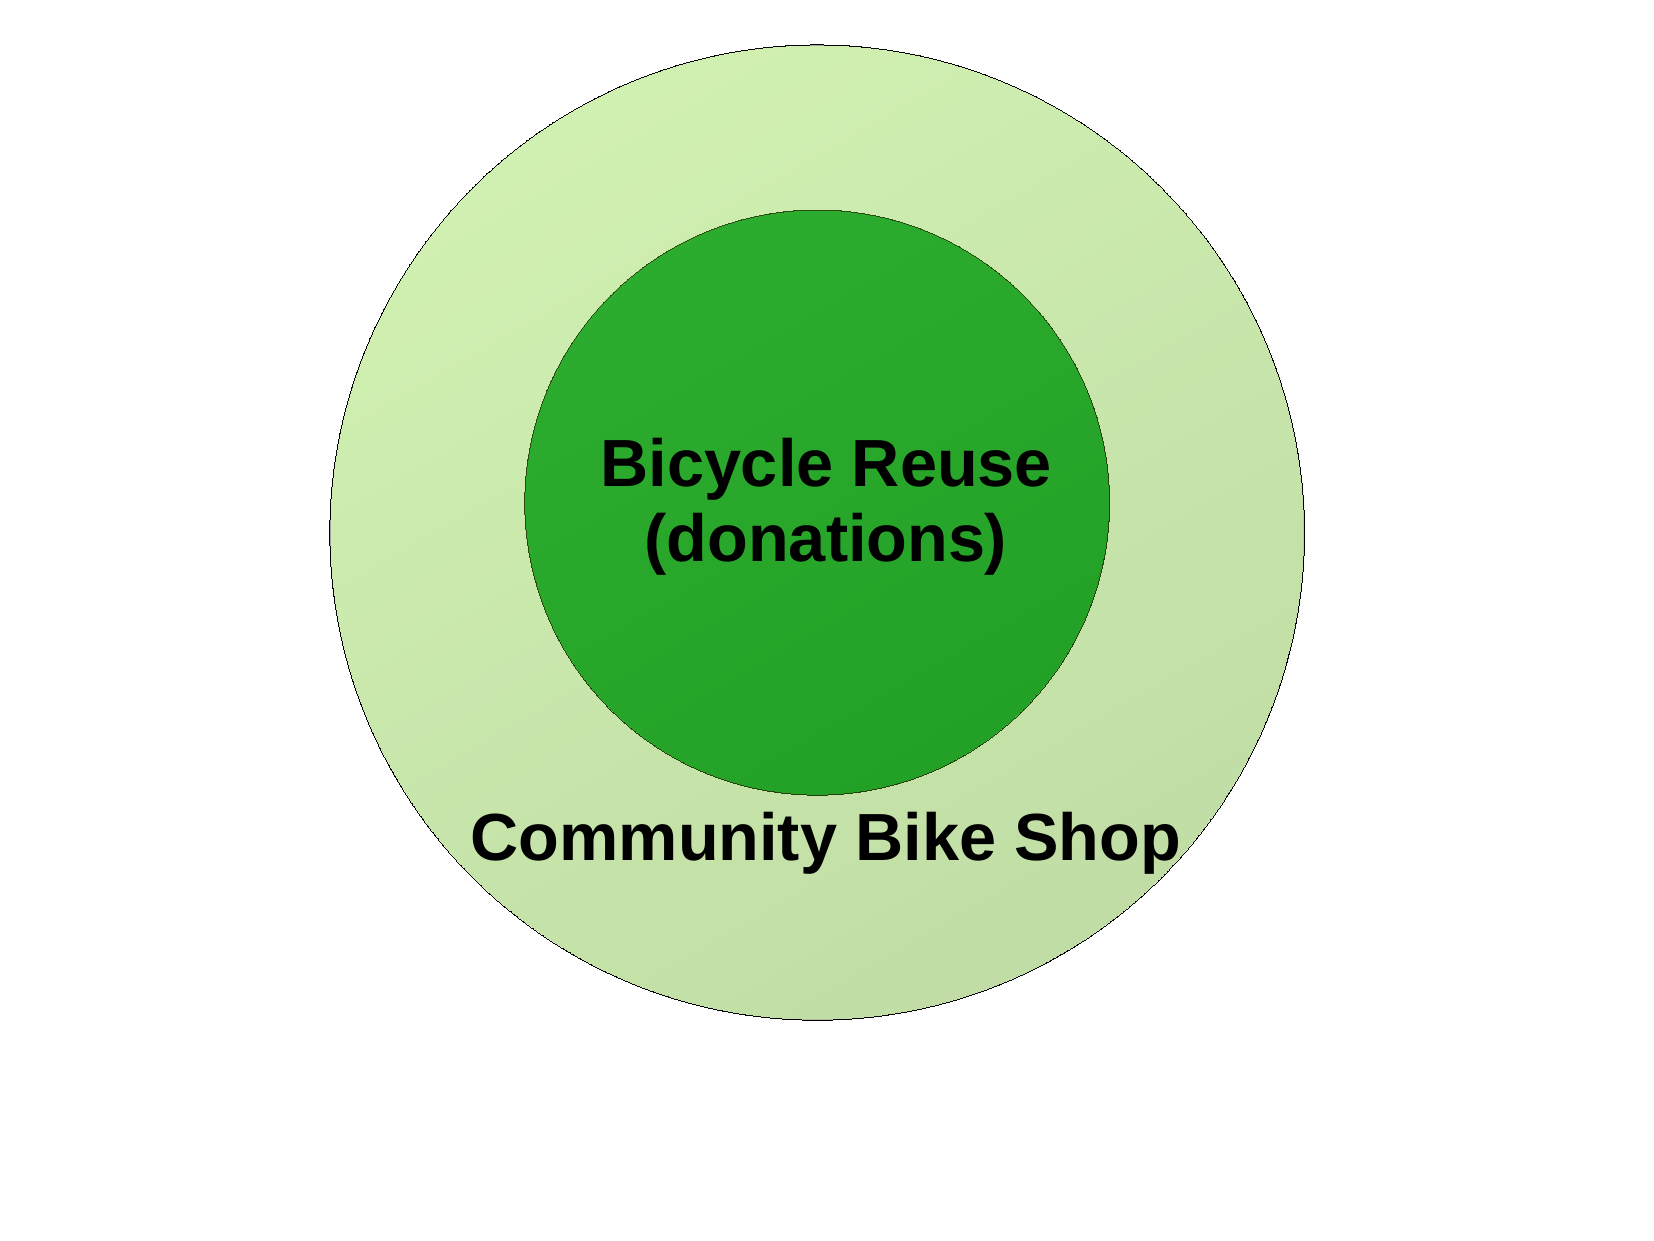

# Bicycle Reuse
(donations)
Community Bike Shop